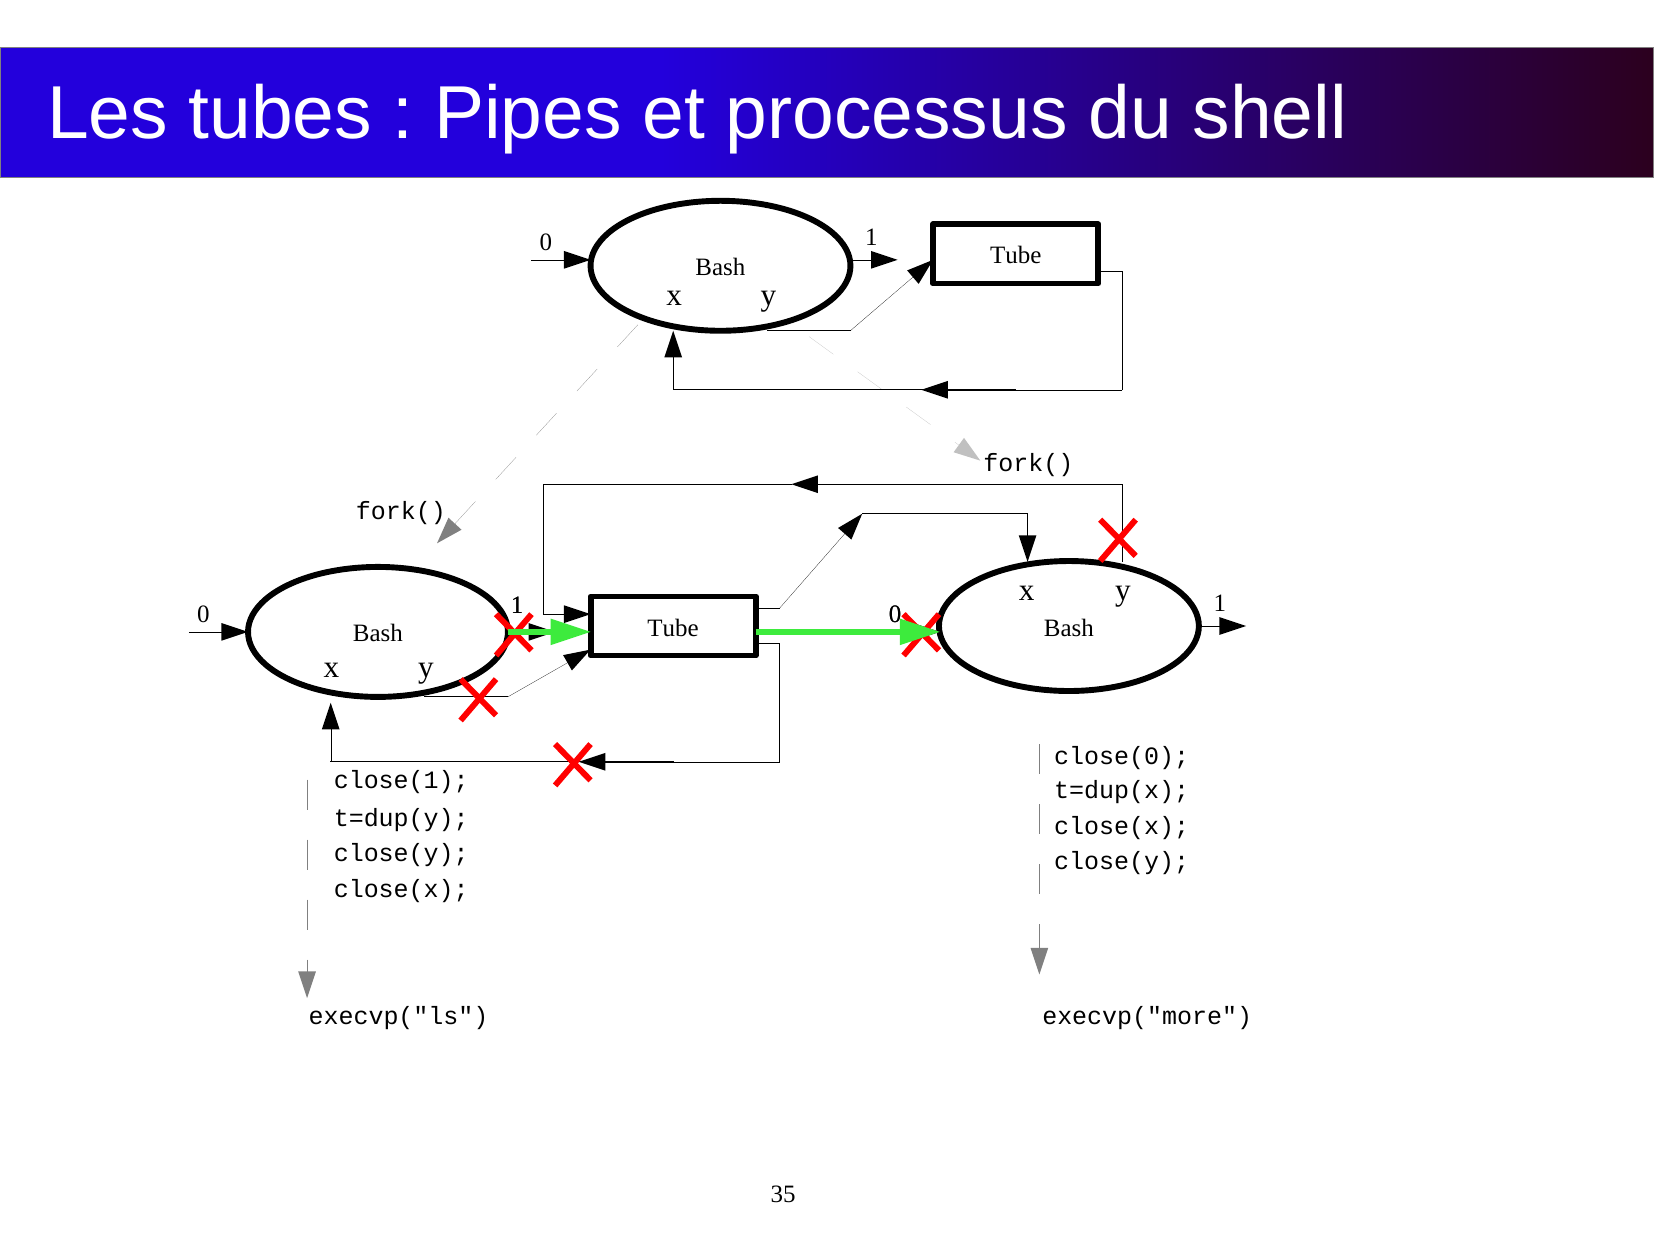

# Les tubes : Pipes et processus du shell
Bash
1
0
Tube
x
y
fork()
fork()
Bash
x
y
Bash
1
1
1
0
0
0
Tube
x
y
close(0);
execvp("ls")
execvp("more")
close(1);
t=dup(x);
t=dup(y);
close(x);
close(y);
close(y);
close(x);